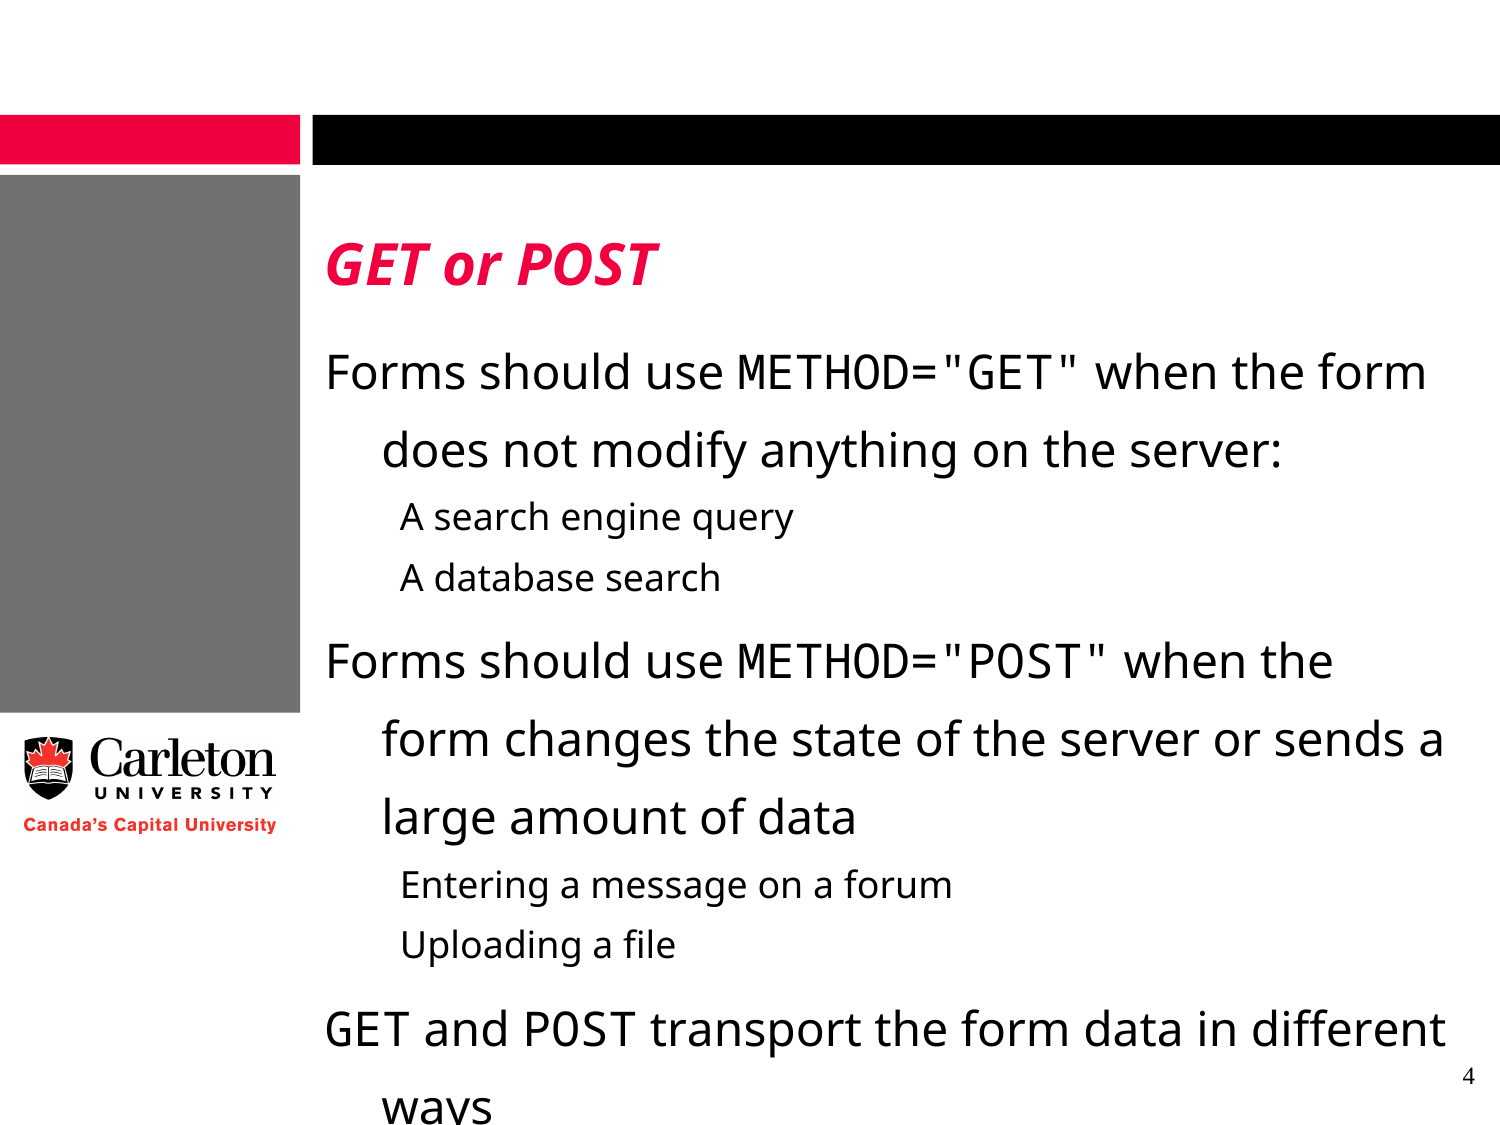

# GET or POST
Forms should use METHOD="GET" when the form does not modify anything on the server:
A search engine query
A database search
Forms should use METHOD="POST" when the form changes the state of the server or sends a large amount of data
Entering a message on a forum
Uploading a file
GET and POST transport the form data in different ways
4